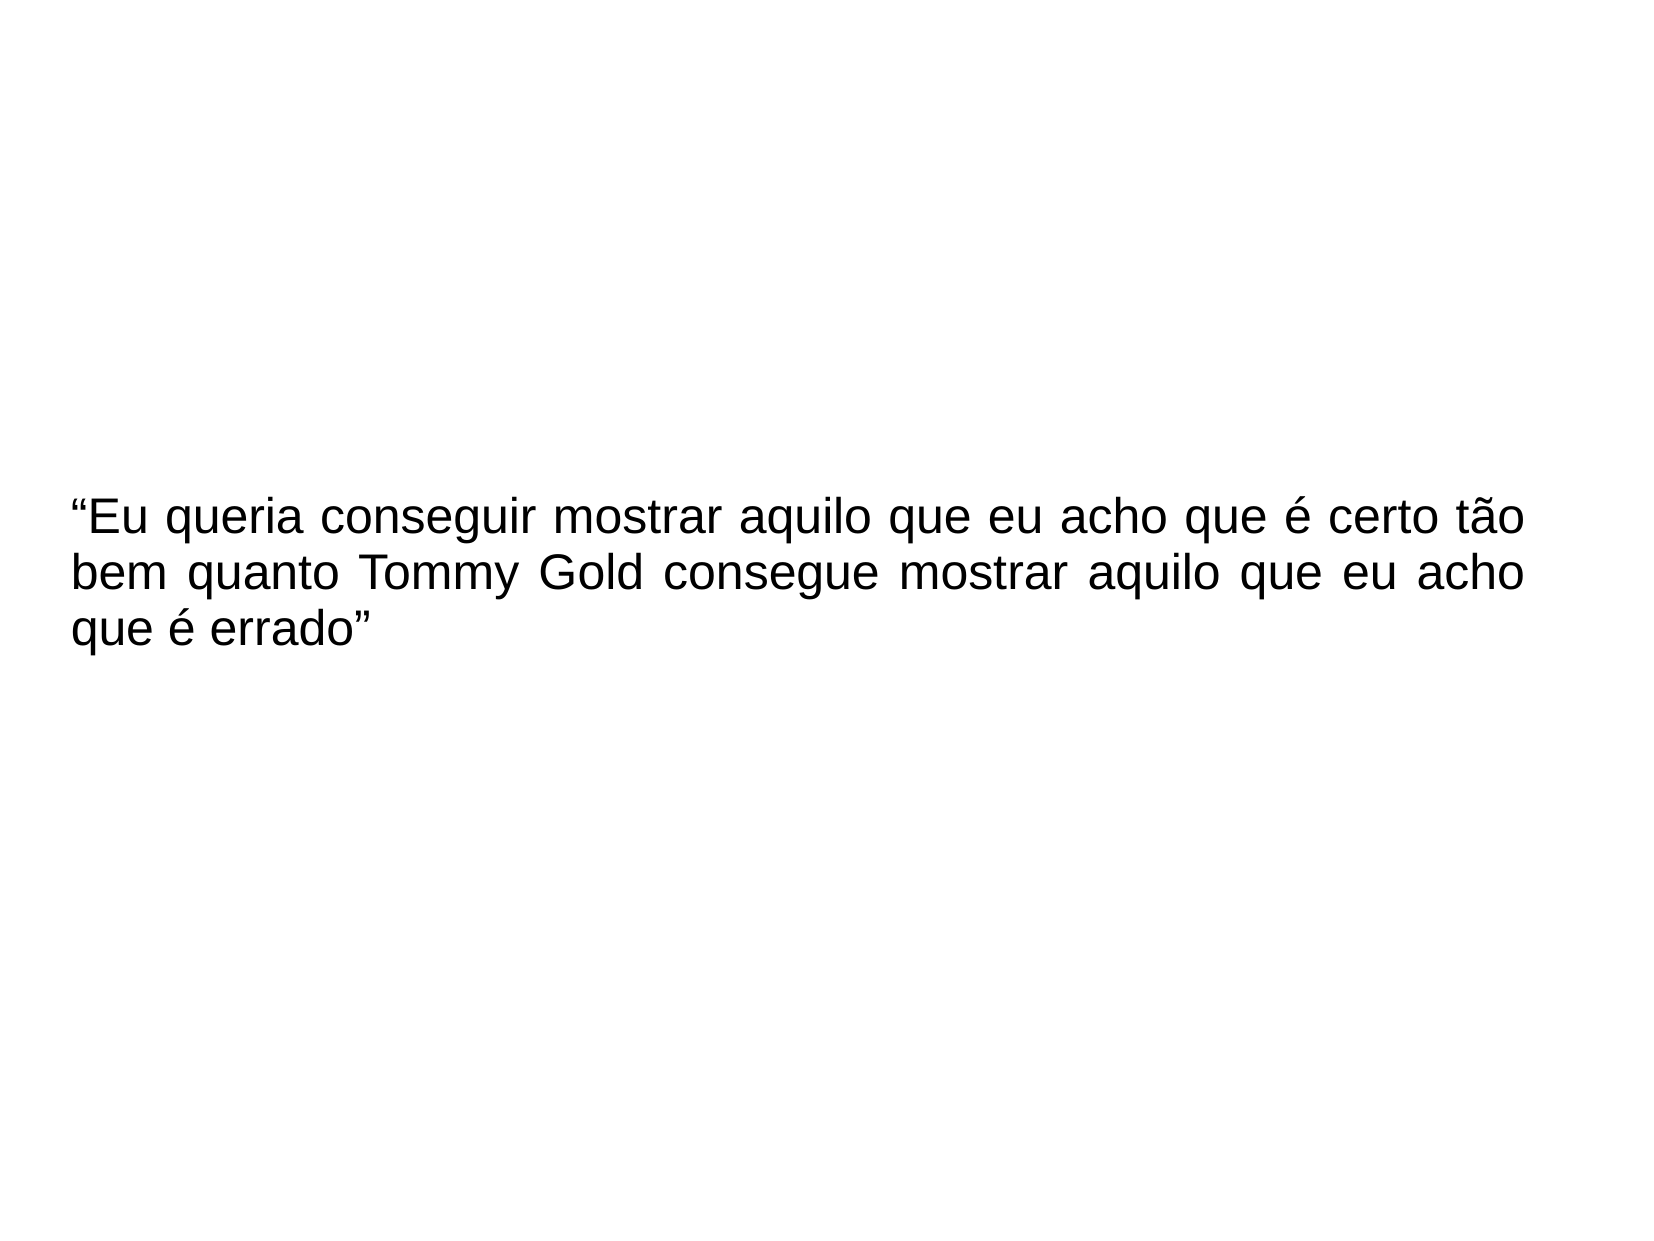

# “Eu queria conseguir mostrar aquilo que eu acho que é certo tão bem quanto Tommy Gold consegue mostrar aquilo que eu acho que é errado”